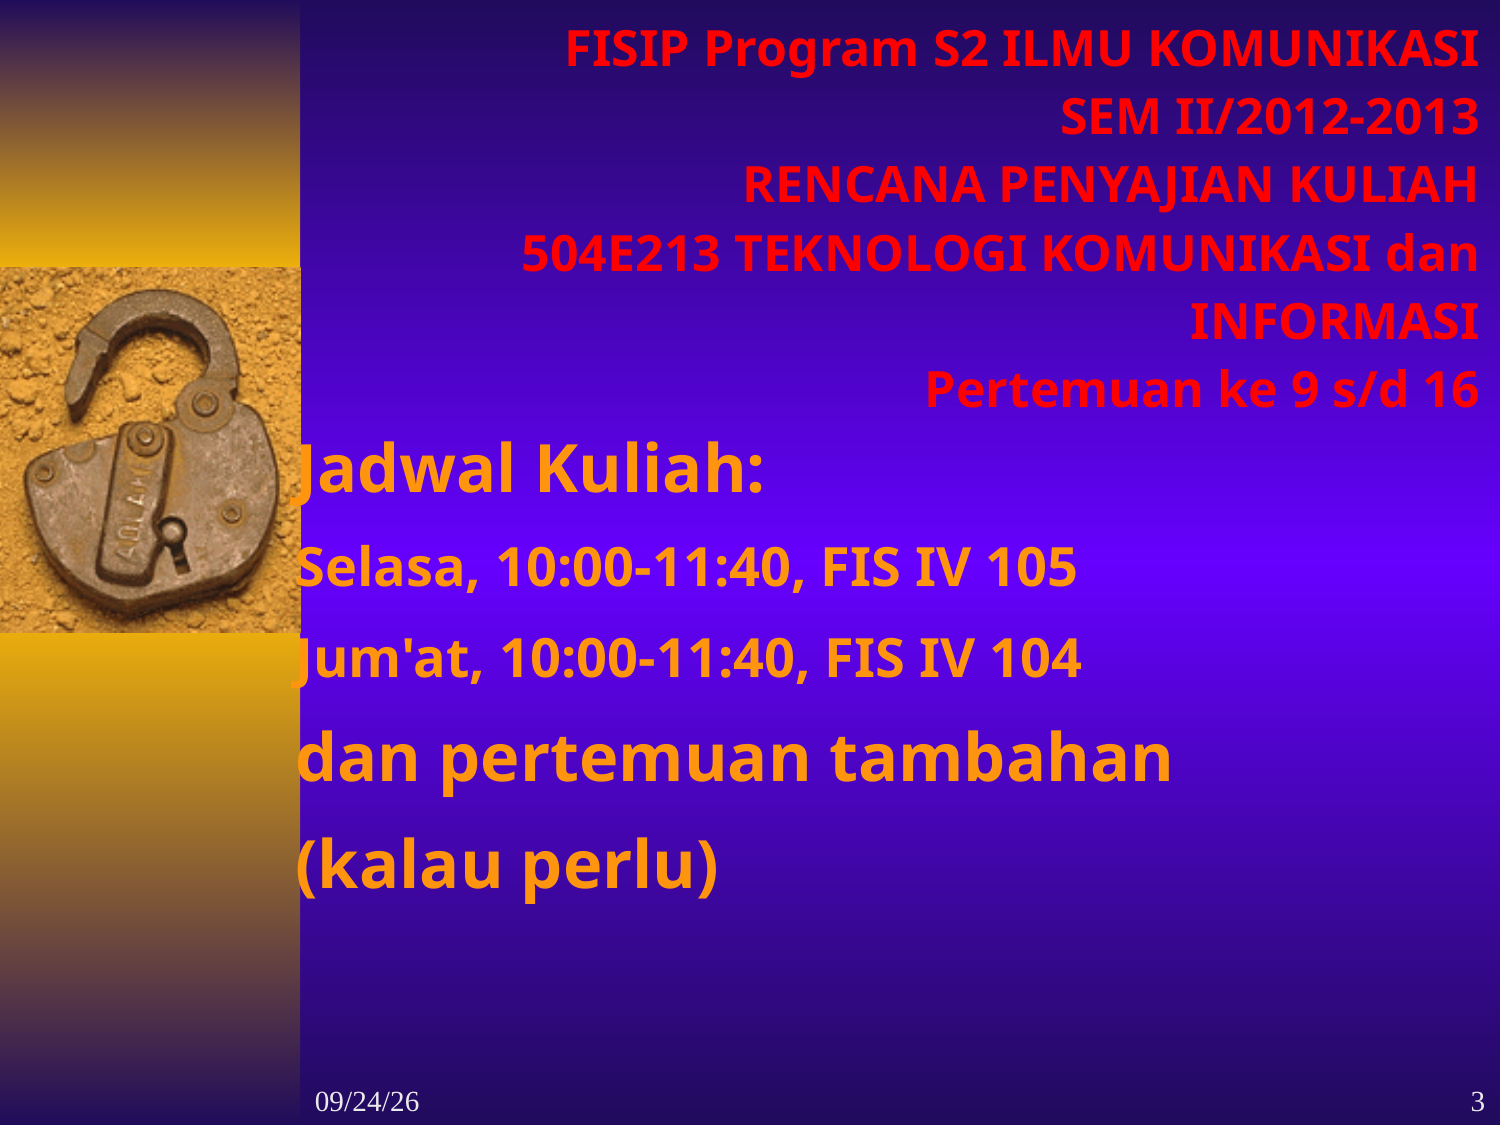

# FISIP Program S2 ILMU KOMUNIKASI SEM II/2012-2013 RENCANA PENYAJIAN KULIAH 504E213 TEKNOLOGI KOMUNIKASI dan INFORMASI Pertemuan ke 9 s/d 16
Jadwal Kuliah:
Selasa, 10:00-11:40, FIS IV 105
Jum'at, 10:00-11:40, FIS IV 104
dan pertemuan tambahan
(kalau perlu)
3